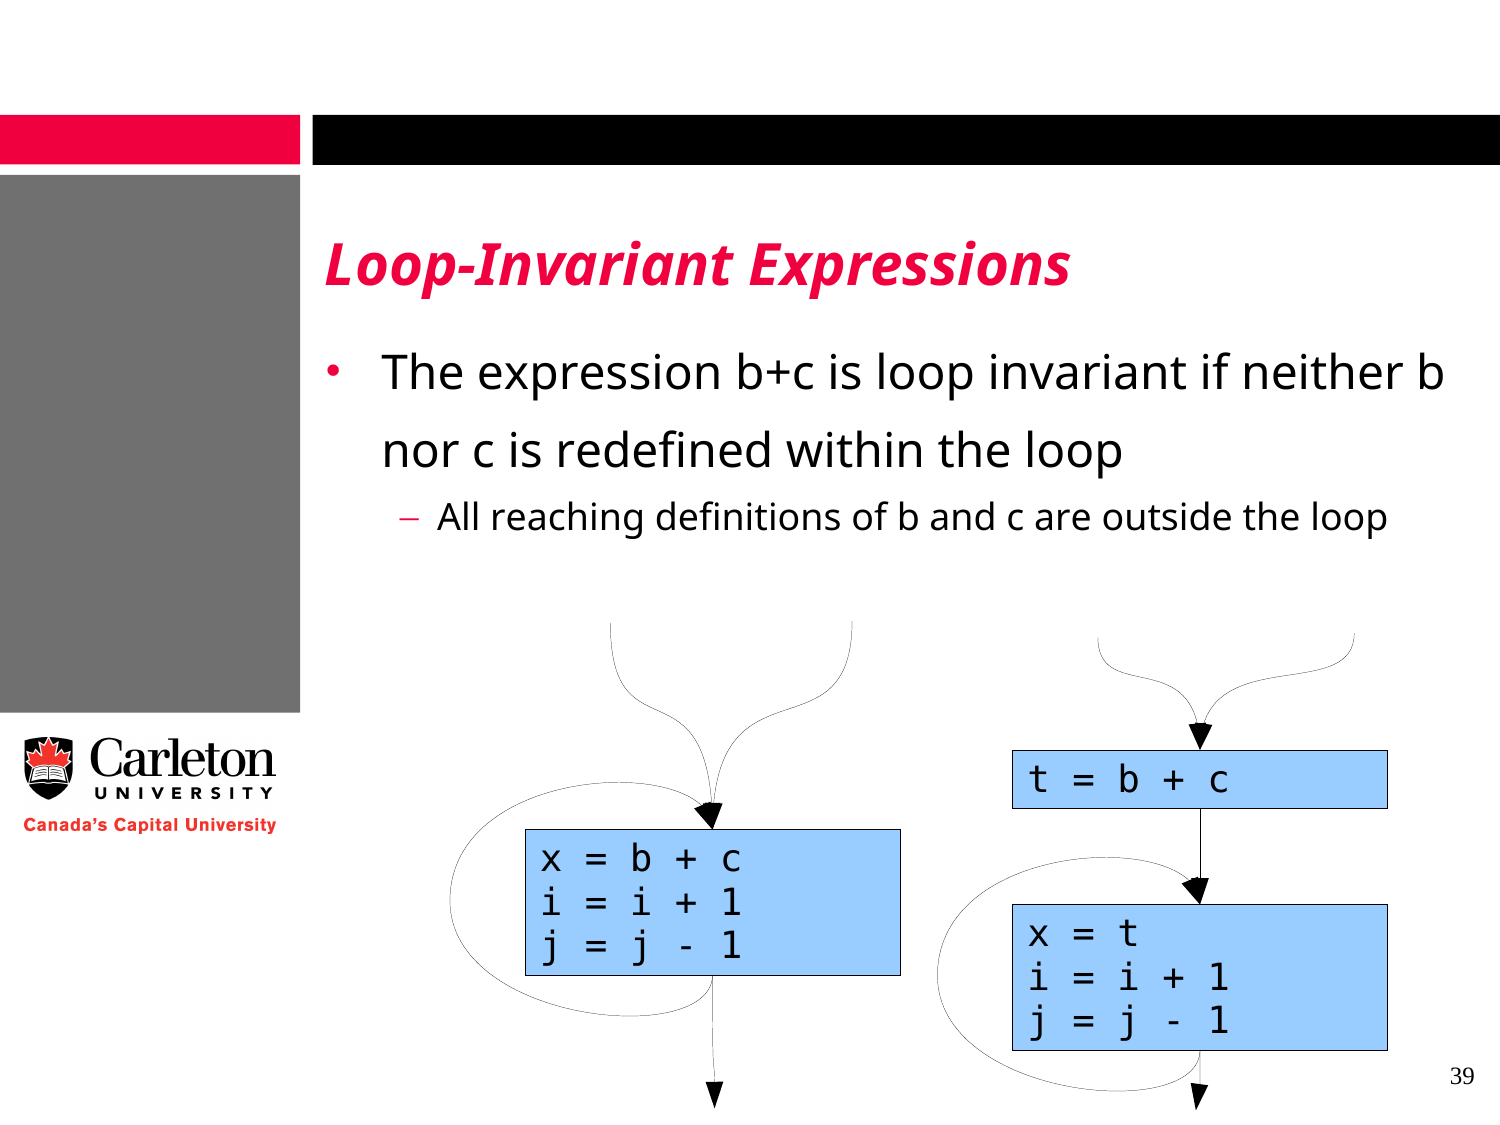

# Loop-Invariant Expressions
The expression b+c is loop invariant if neither b nor c is redefined within the loop
All reaching definitions of b and c are outside the loop
t = b + c
x = b + c
i = i + 1
j = j - 1
x = t
i = i + 1
j = j - 1
39